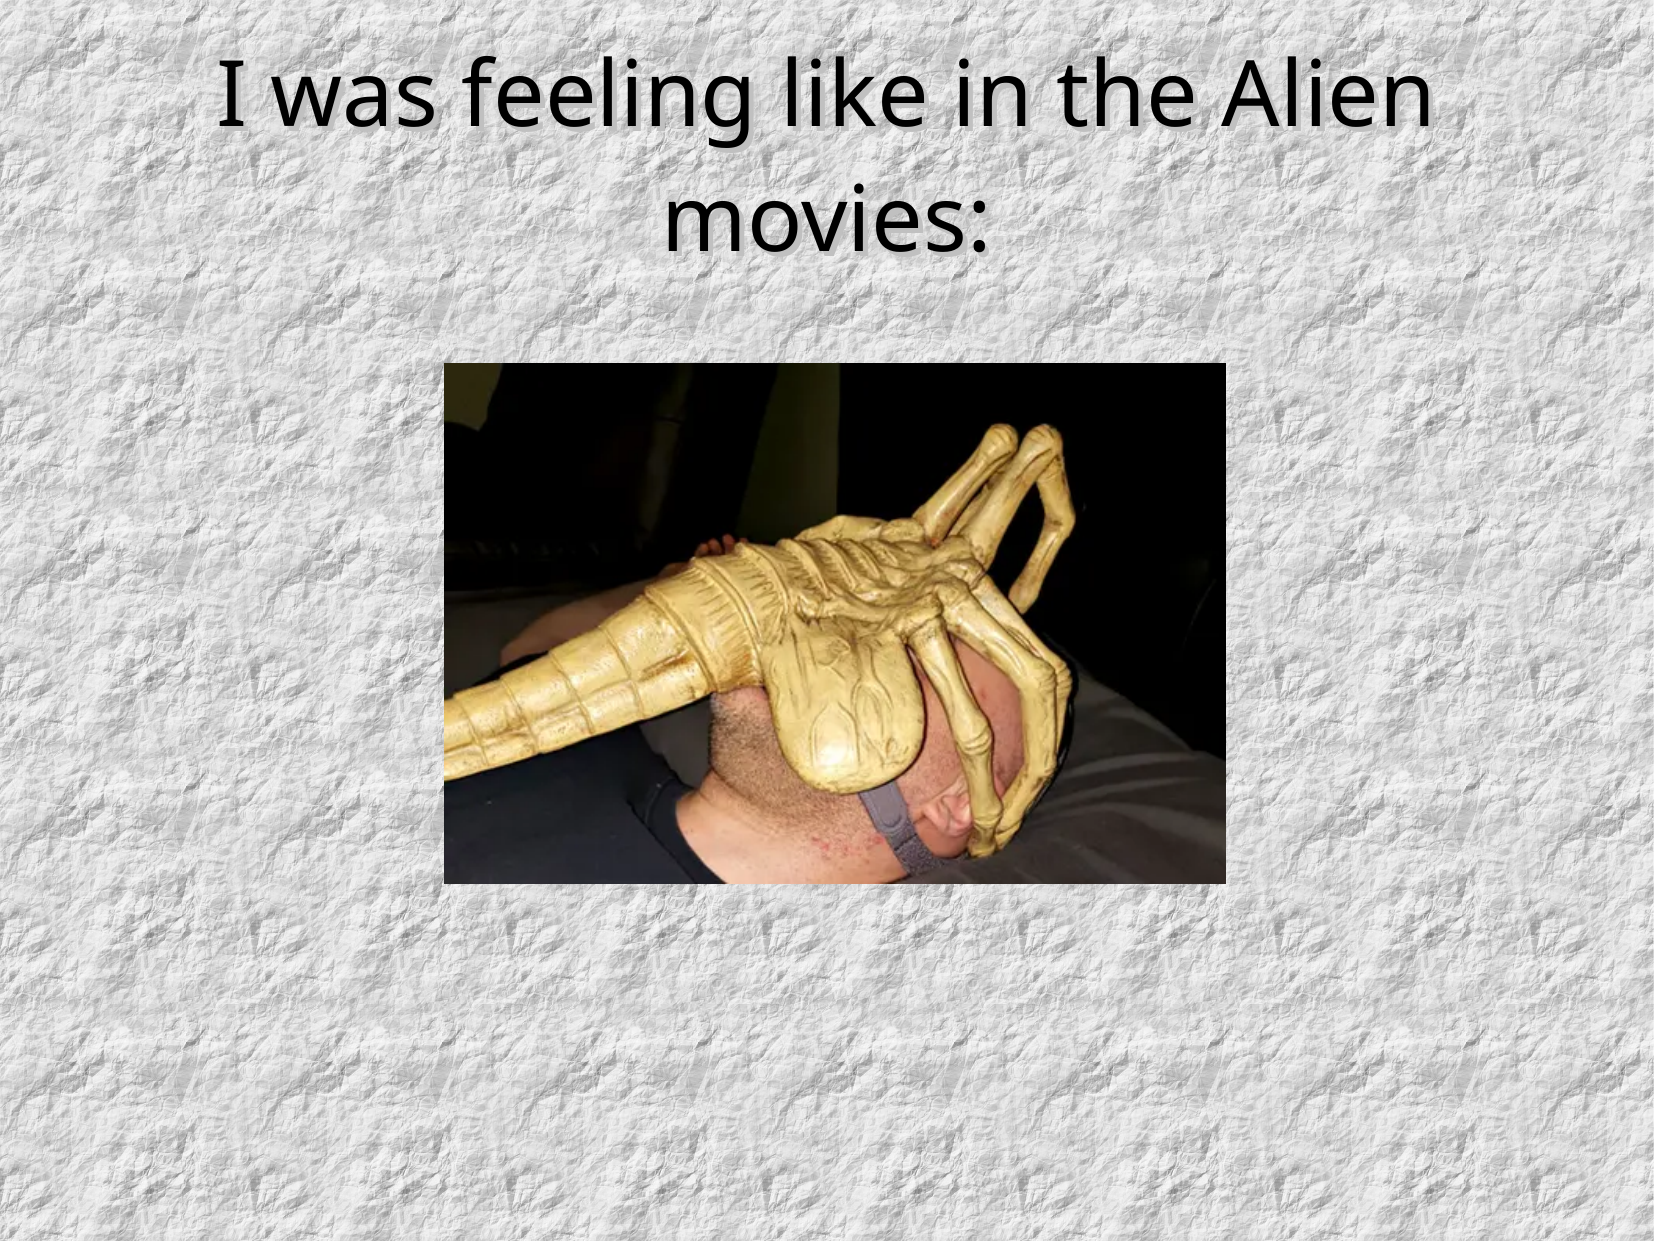

# I was feeling like in the Alien movies: